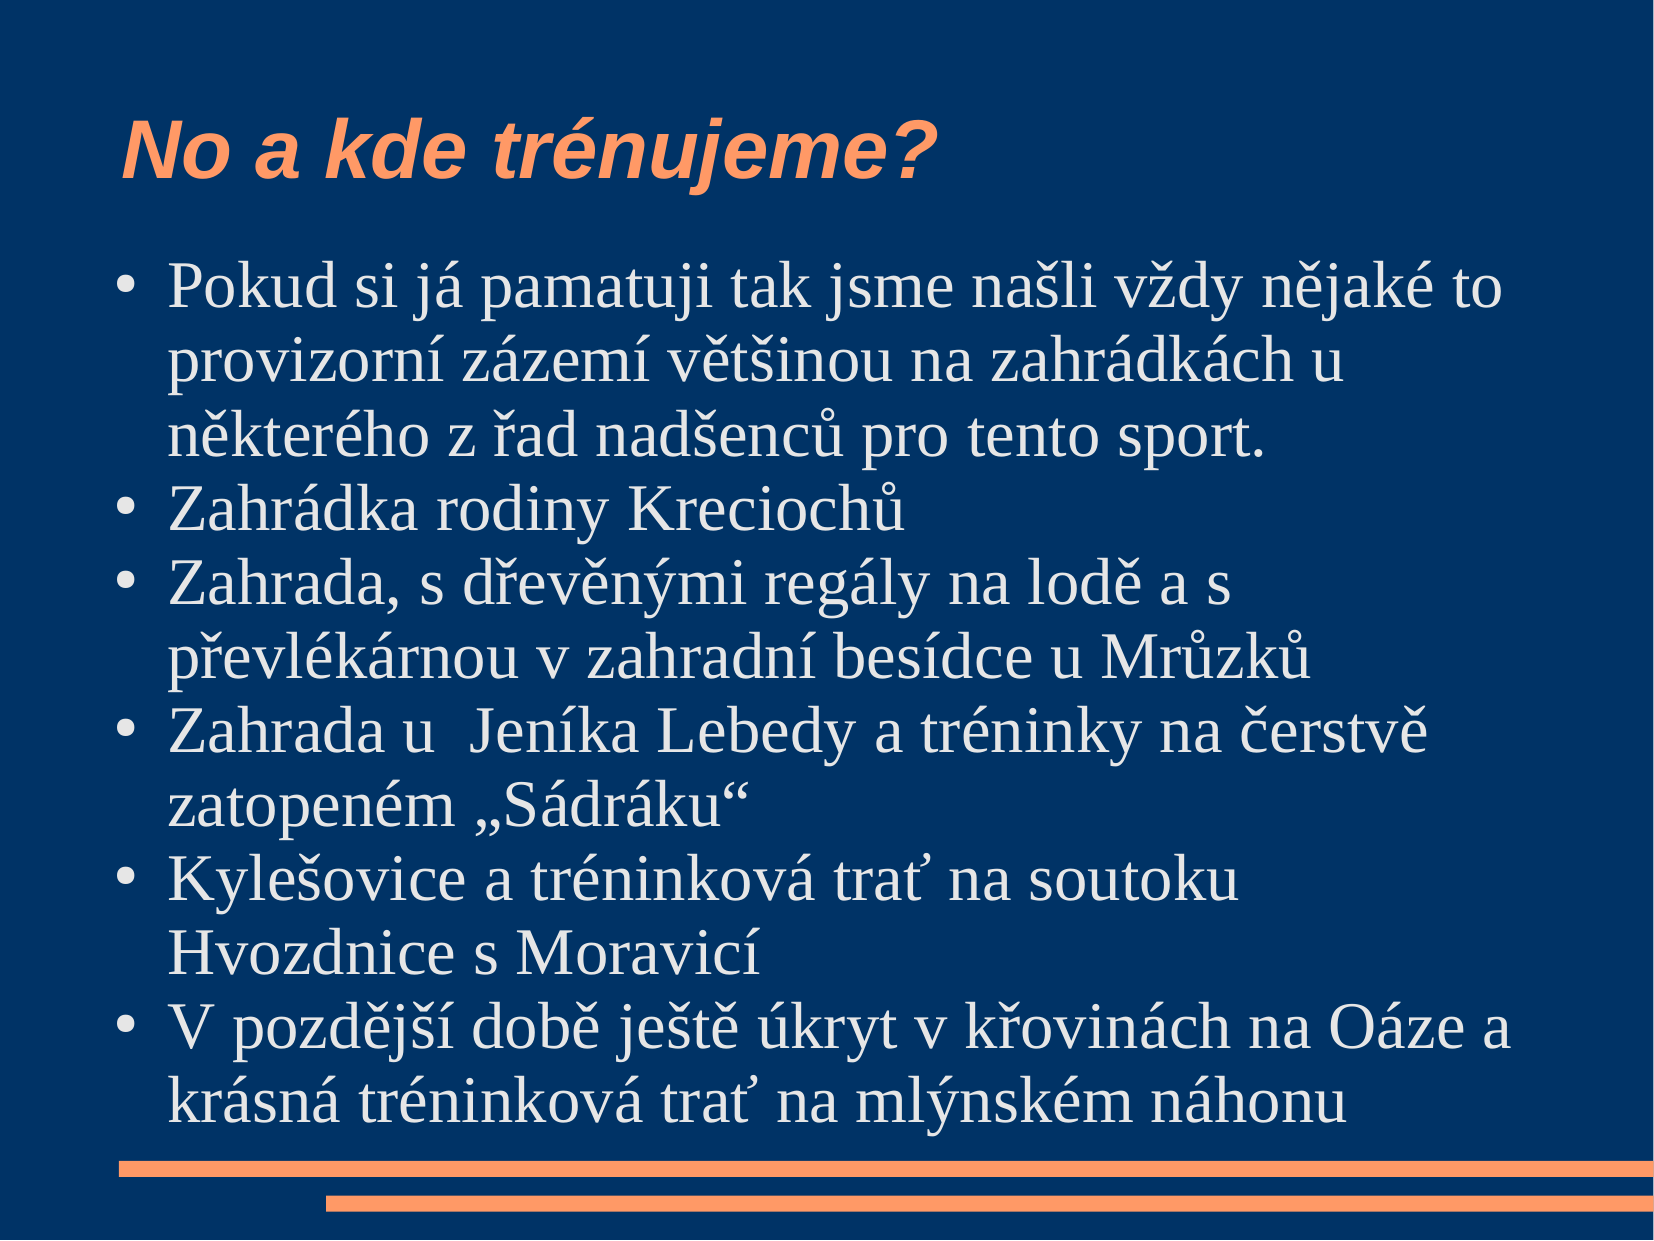

# No a kde trénujeme?
Pokud si já pamatuji tak jsme našli vždy nějaké to provizorní zázemí většinou na zahrádkách u některého z řad nadšenců pro tento sport.
Zahrádka rodiny Kreciochů
Zahrada, s dřevěnými regály na lodě a s převlékárnou v zahradní besídce u Mrůzků
Zahrada u Jeníka Lebedy a tréninky na čerstvě zatopeném „Sádráku“
Kylešovice a tréninková trať na soutoku Hvozdnice s Moravicí
V pozdější době ještě úkryt v křovinách na Oáze a krásná tréninková trať na mlýnském náhonu